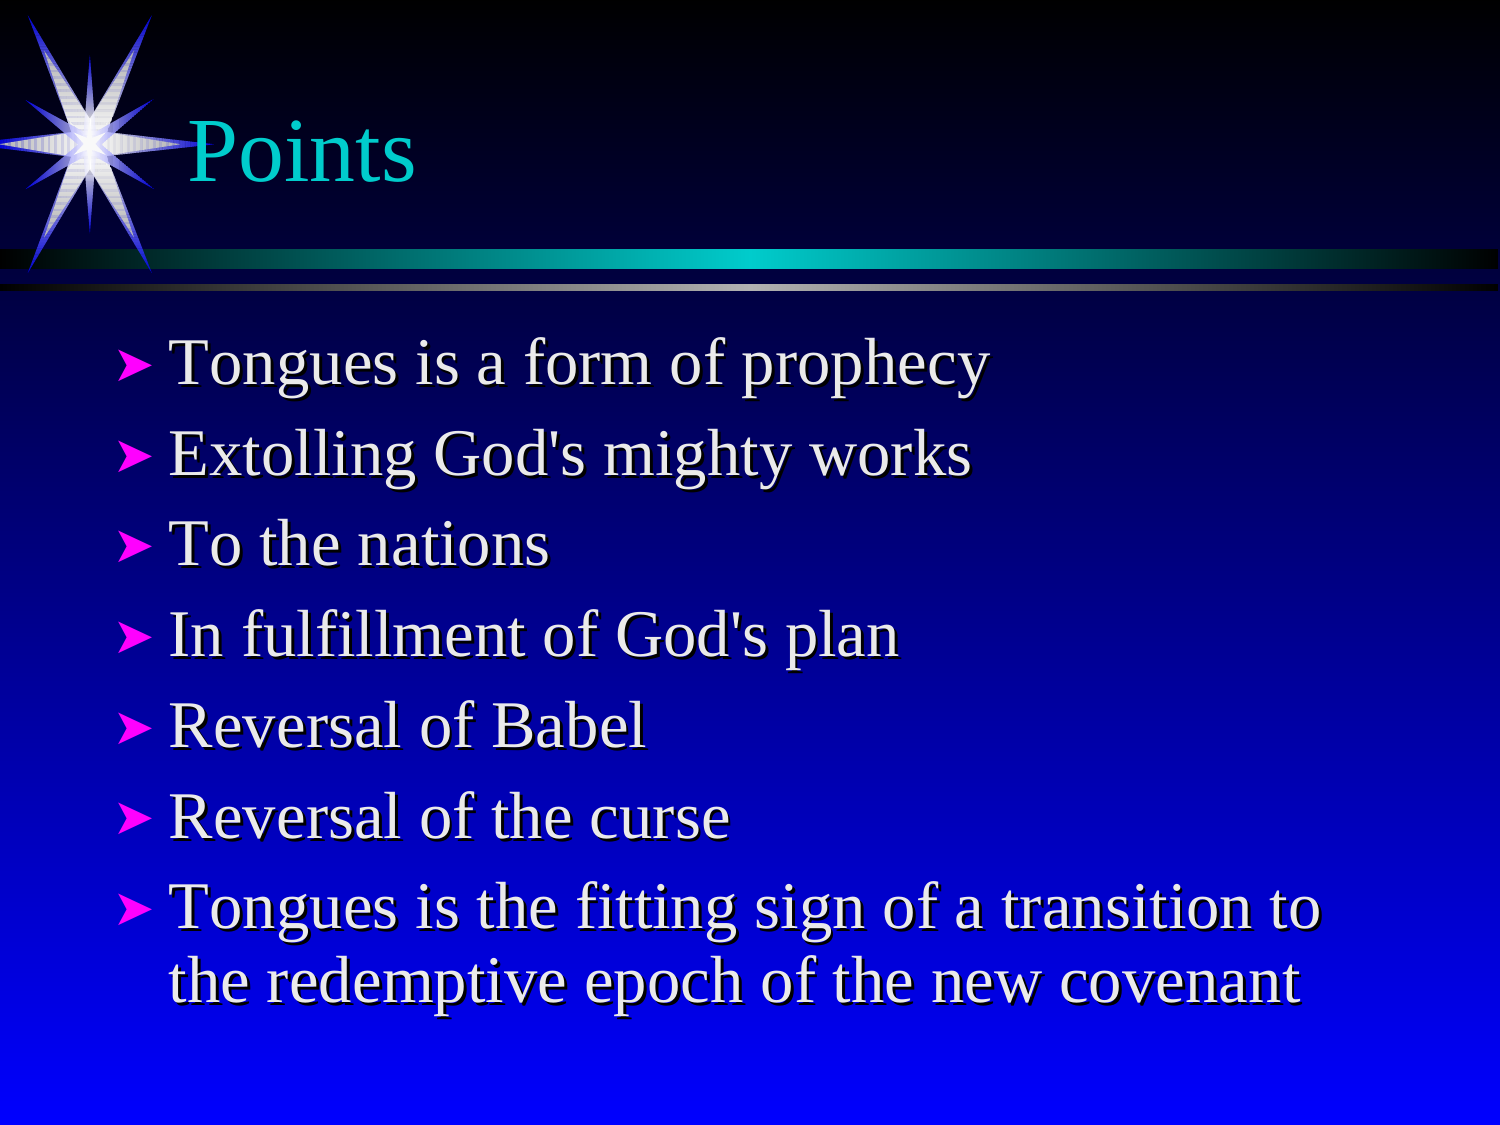

# Points
Tongues is a form of prophecy
Extolling God's mighty works
To the nations
In fulfillment of God's plan
Reversal of Babel
Reversal of the curse
Tongues is the fitting sign of a transition to the redemptive epoch of the new covenant